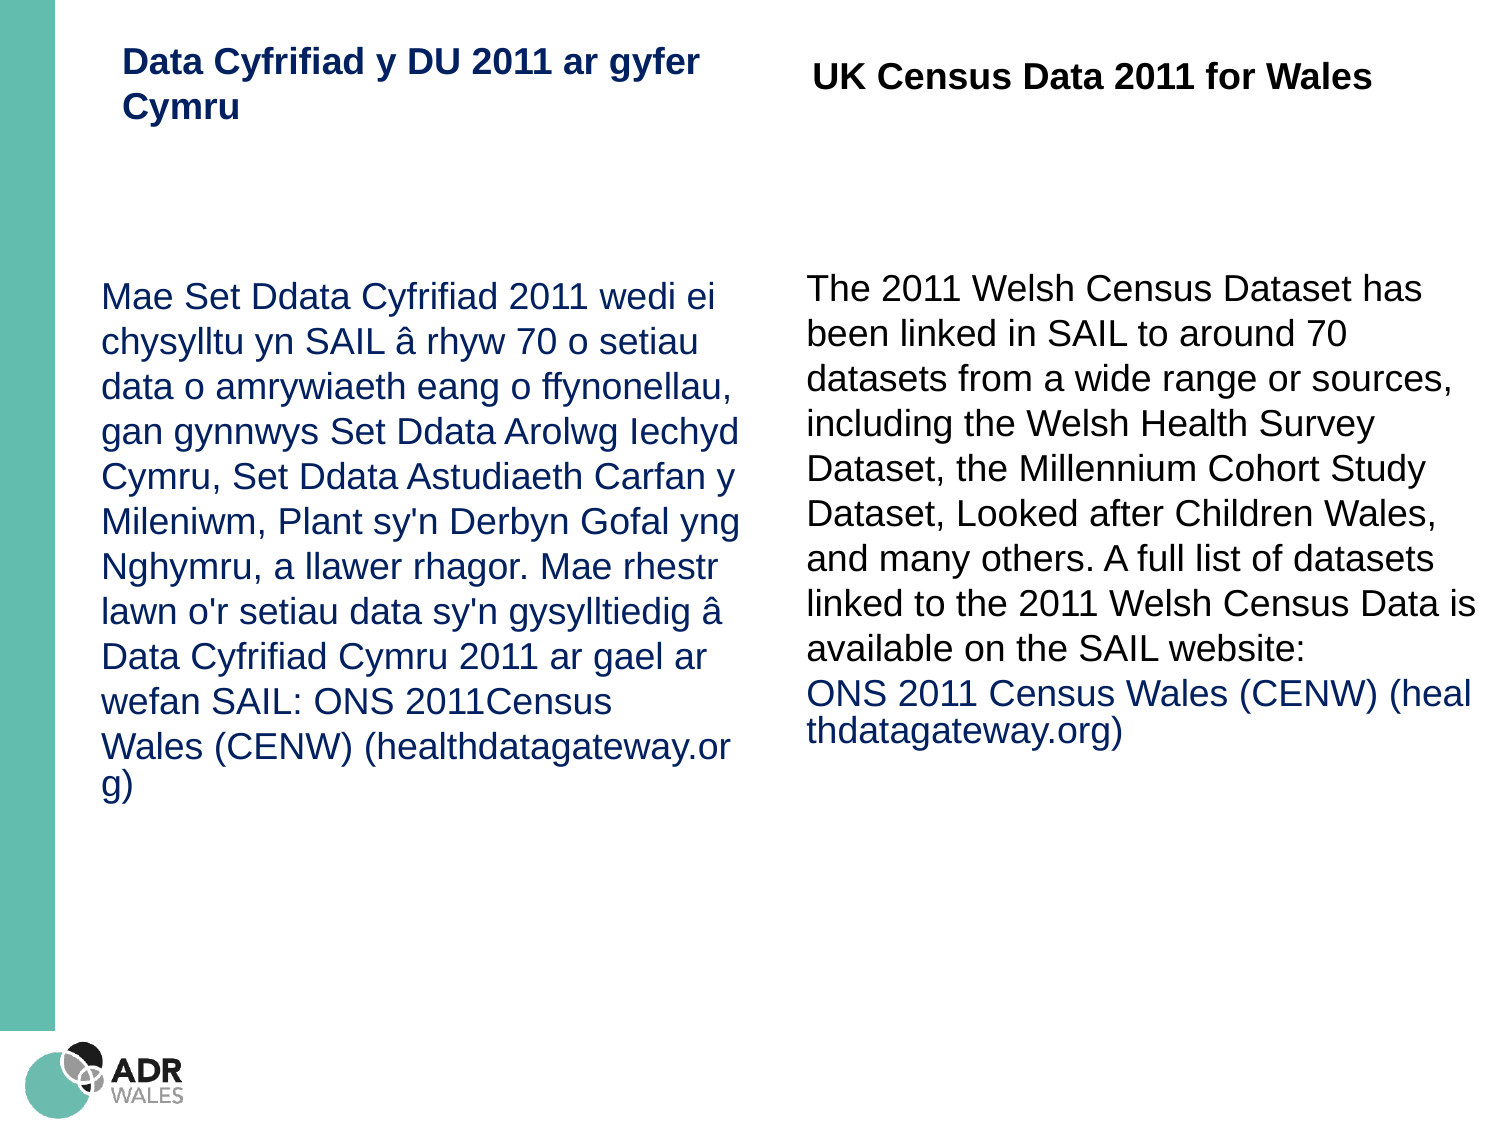

# UK Census Data 2011 for Wales
Data Cyfrifiad y DU 2011 ar gyfer Cymru
The 2011 Welsh Census Dataset has been linked in SAIL to around 70 datasets from a wide range or sources, including the Welsh Health Survey Dataset, the Millennium Cohort Study Dataset, Looked after Children Wales, and many others. A full list of datasets linked to the 2011 Welsh Census Data is available on the SAIL website: ONS 2011 Census Wales (CENW) (healthdatagateway.org)
Mae Set Ddata Cyfrifiad 2011 wedi ei chysylltu yn SAIL â rhyw 70 o setiau data o amrywiaeth eang o ffynonellau, gan gynnwys Set Ddata Arolwg Iechyd Cymru, Set Ddata Astudiaeth Carfan y Mileniwm, Plant sy'n Derbyn Gofal yng Nghymru, a llawer rhagor. Mae rhestr lawn o'r setiau data sy'n gysylltiedig â Data Cyfrifiad Cymru 2011 ar gael ar wefan SAIL: ONS 2011CensusWales (CENW) (healthdatagateway.org)